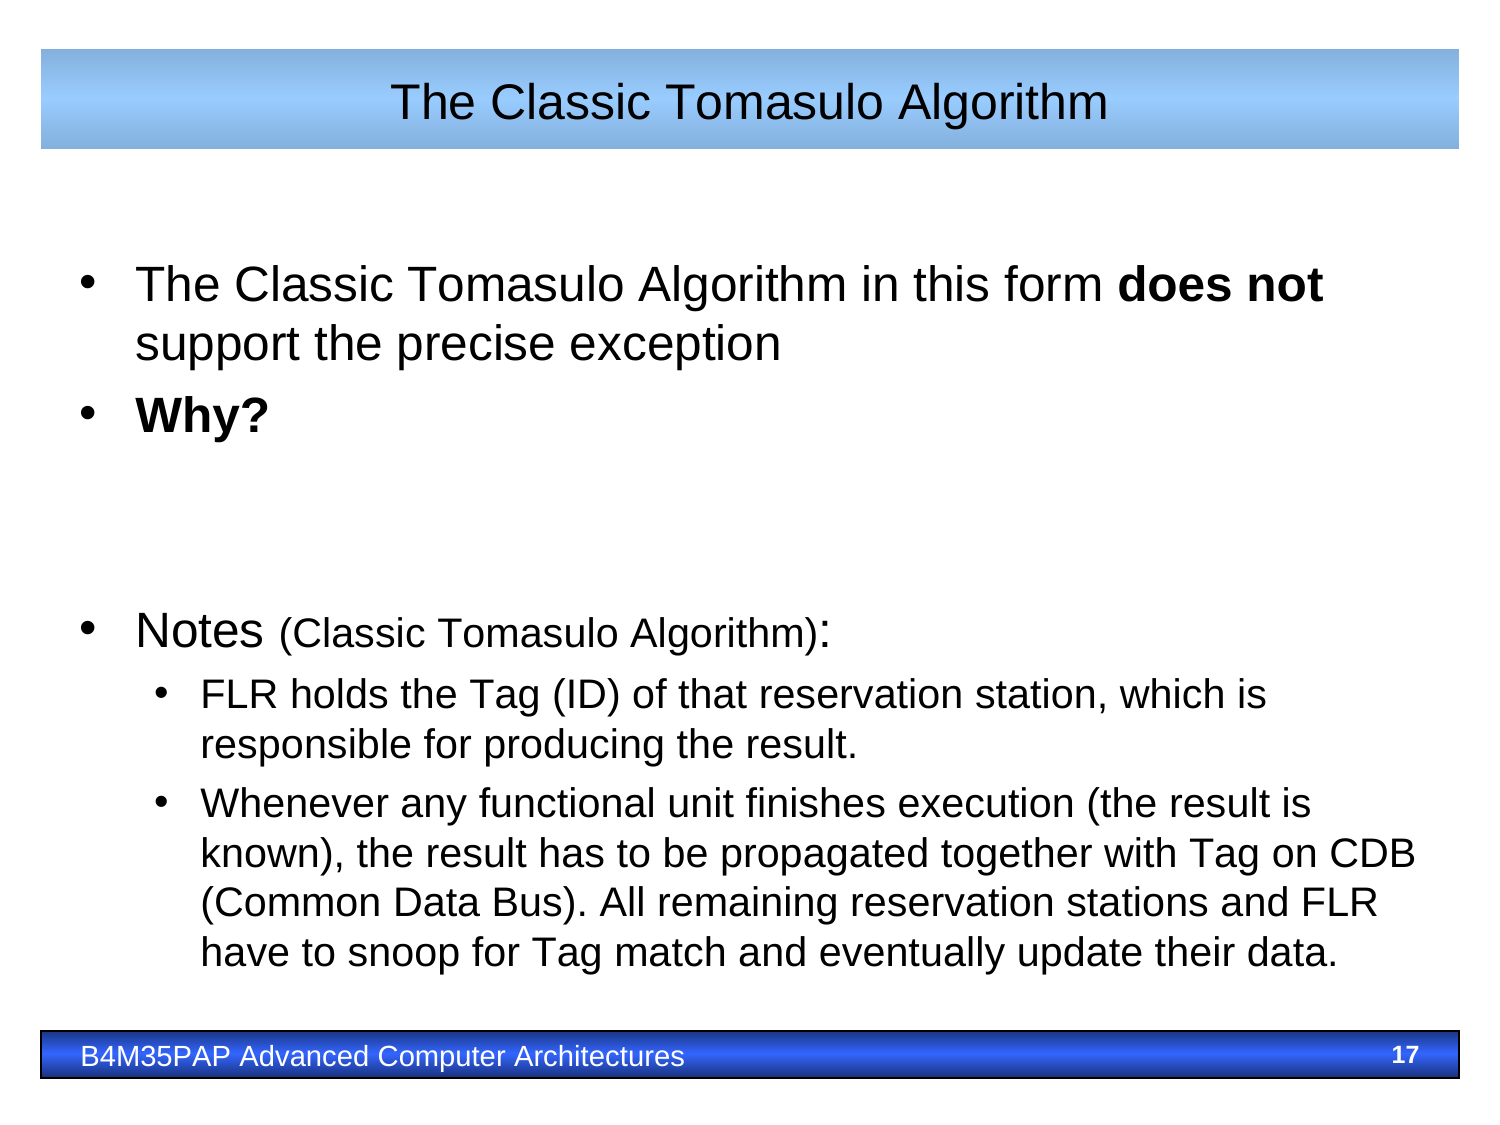

# The Classic Tomasulo Algorithm
The Classic Tomasulo Algorithm in this form does not support the precise exception
Why?
Notes (Classic Tomasulo Algorithm):
FLR holds the Tag (ID) of that reservation station, which is responsible for producing the result.
Whenever any functional unit finishes execution (the result is known), the result has to be propagated together with Tag on CDB (Common Data Bus). All remaining reservation stations and FLR have to snoop for Tag match and eventually update their data.